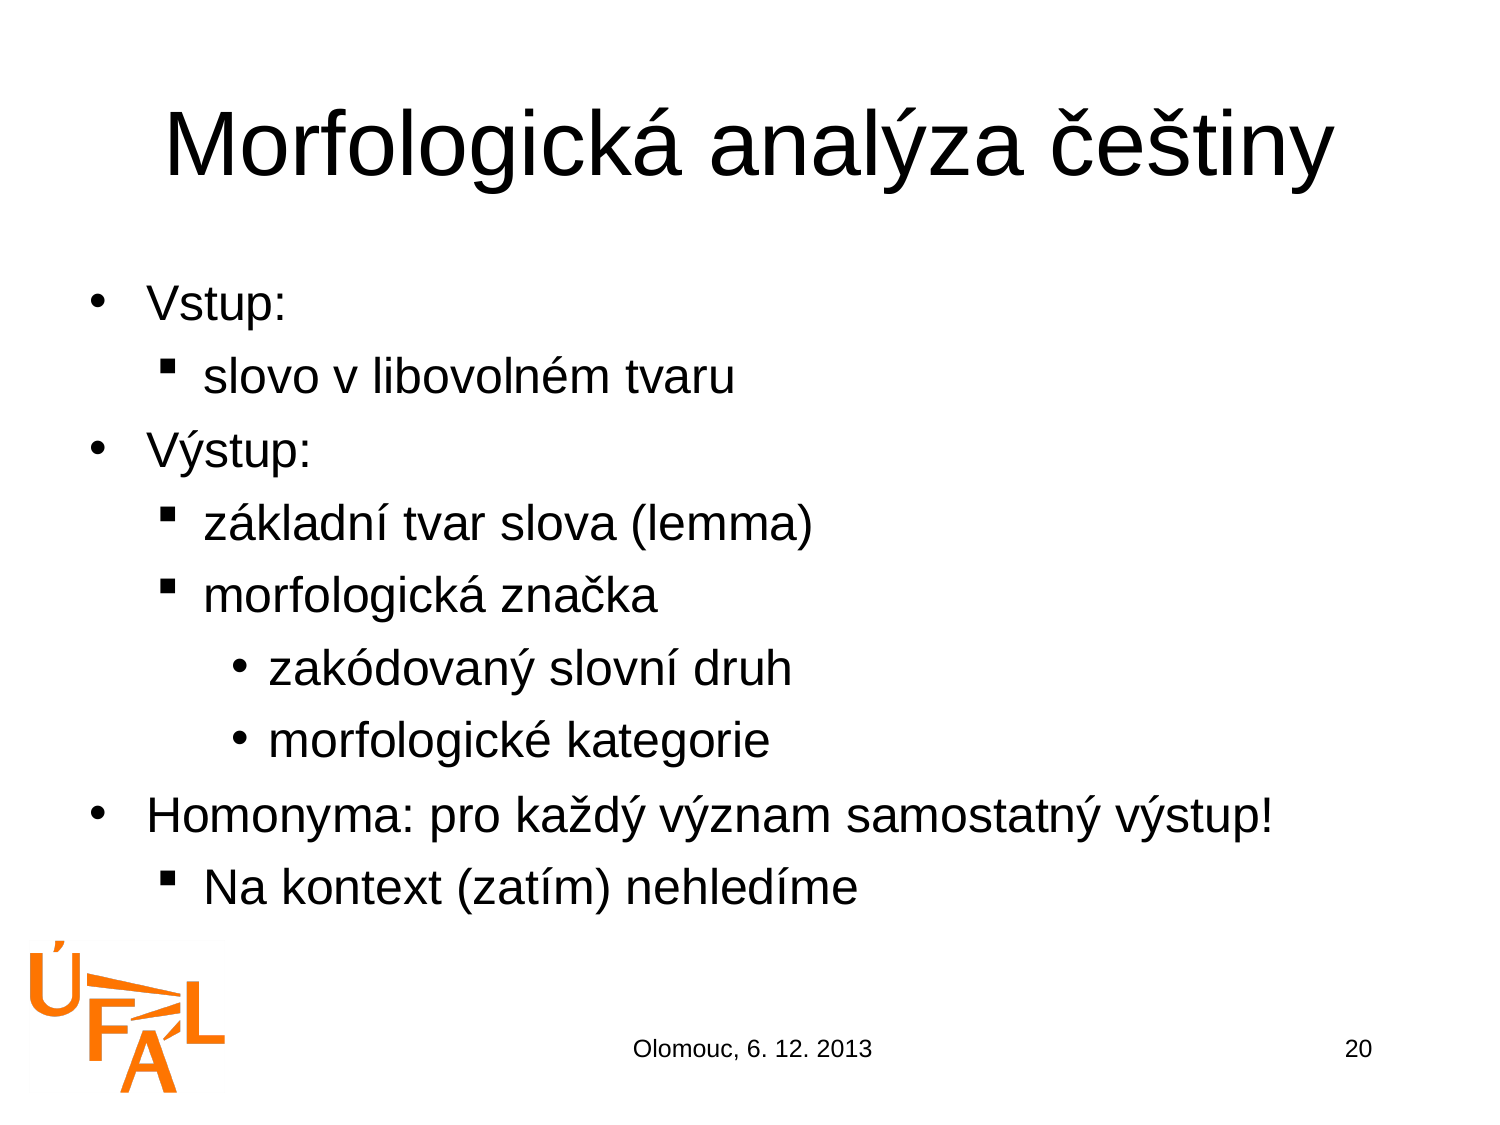

# Morfologická analýza češtiny
Vstup:
slovo v libovolném tvaru
Výstup:
základní tvar slova (lemma)
morfologická značka
zakódovaný slovní druh
morfologické kategorie
Homonyma: pro každý význam samostatný výstup!
Na kontext (zatím) nehledíme
Olomouc, 6. 12. 2013
20